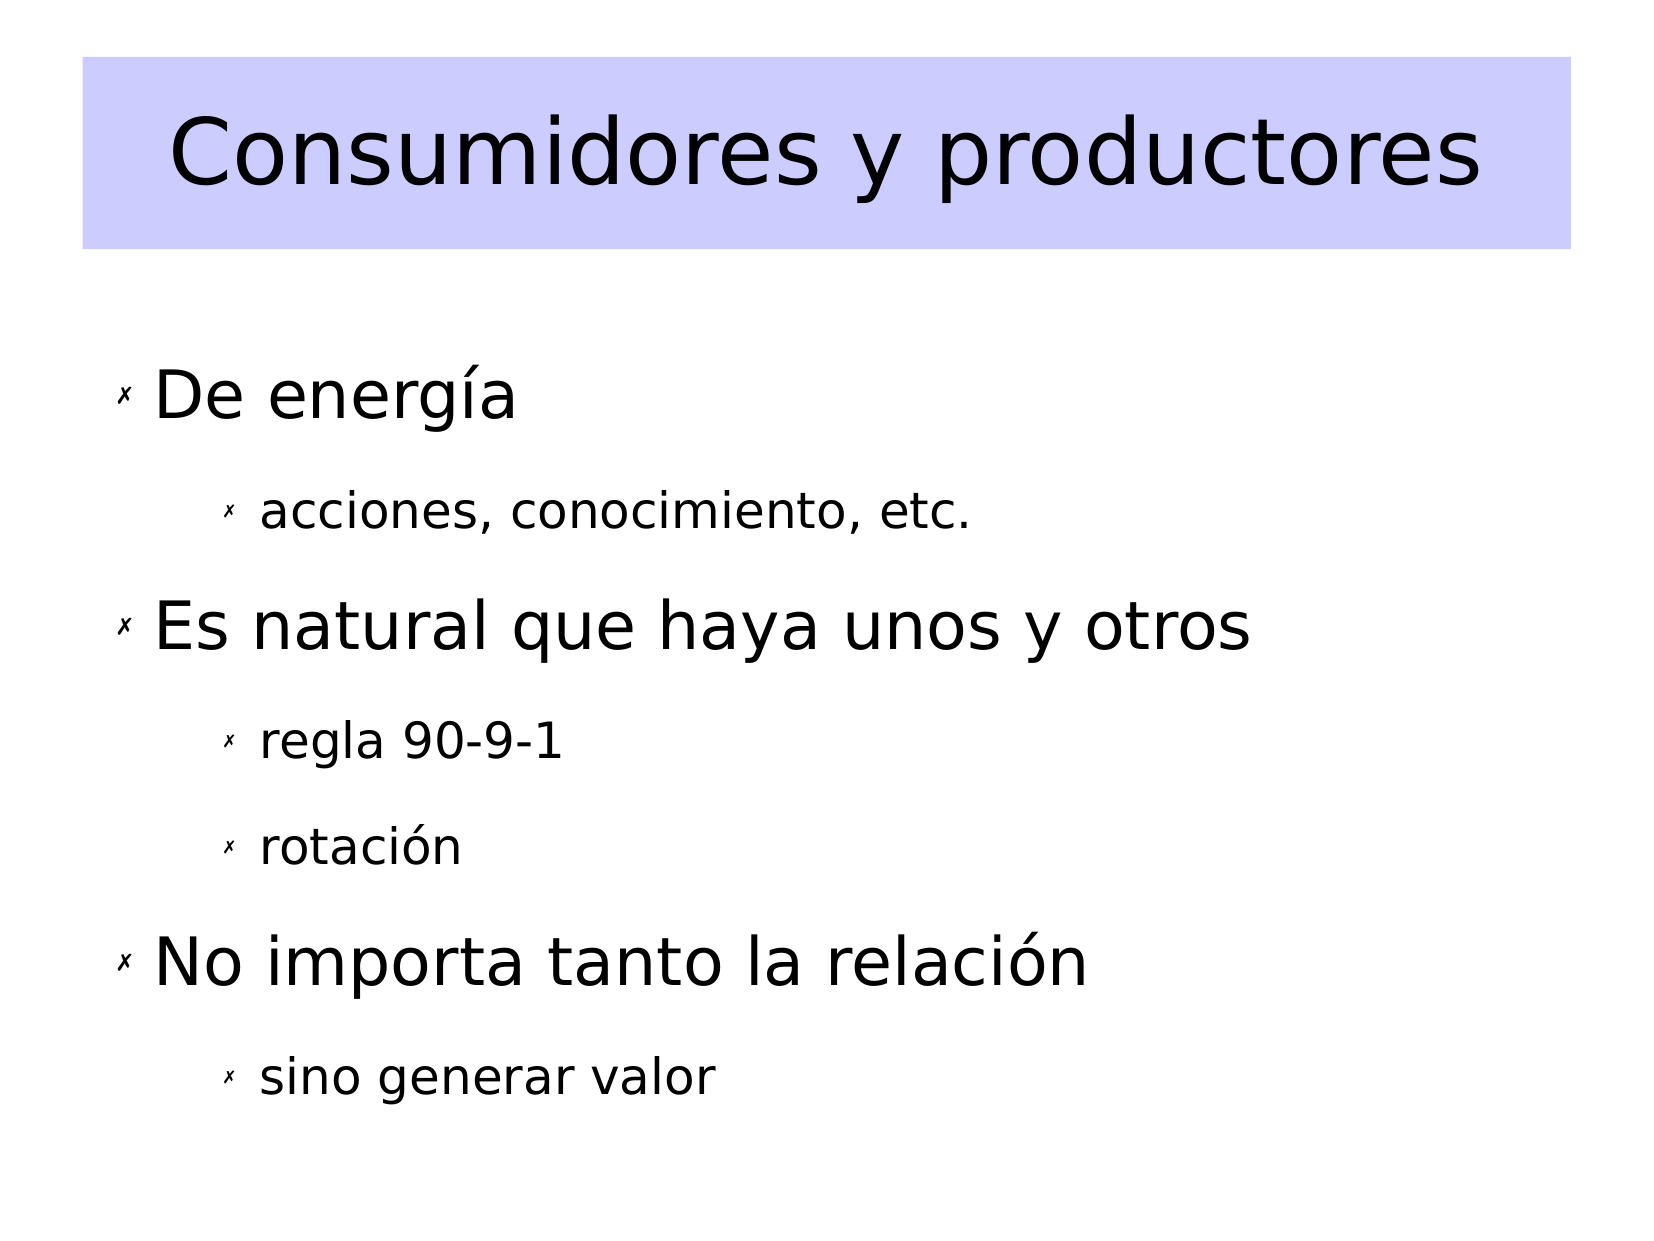

Consumidores y productores
# De energía
acciones, conocimiento, etc.
Es natural que haya unos y otros
regla 90-9-1
rotación
No importa tanto la relación
sino generar valor